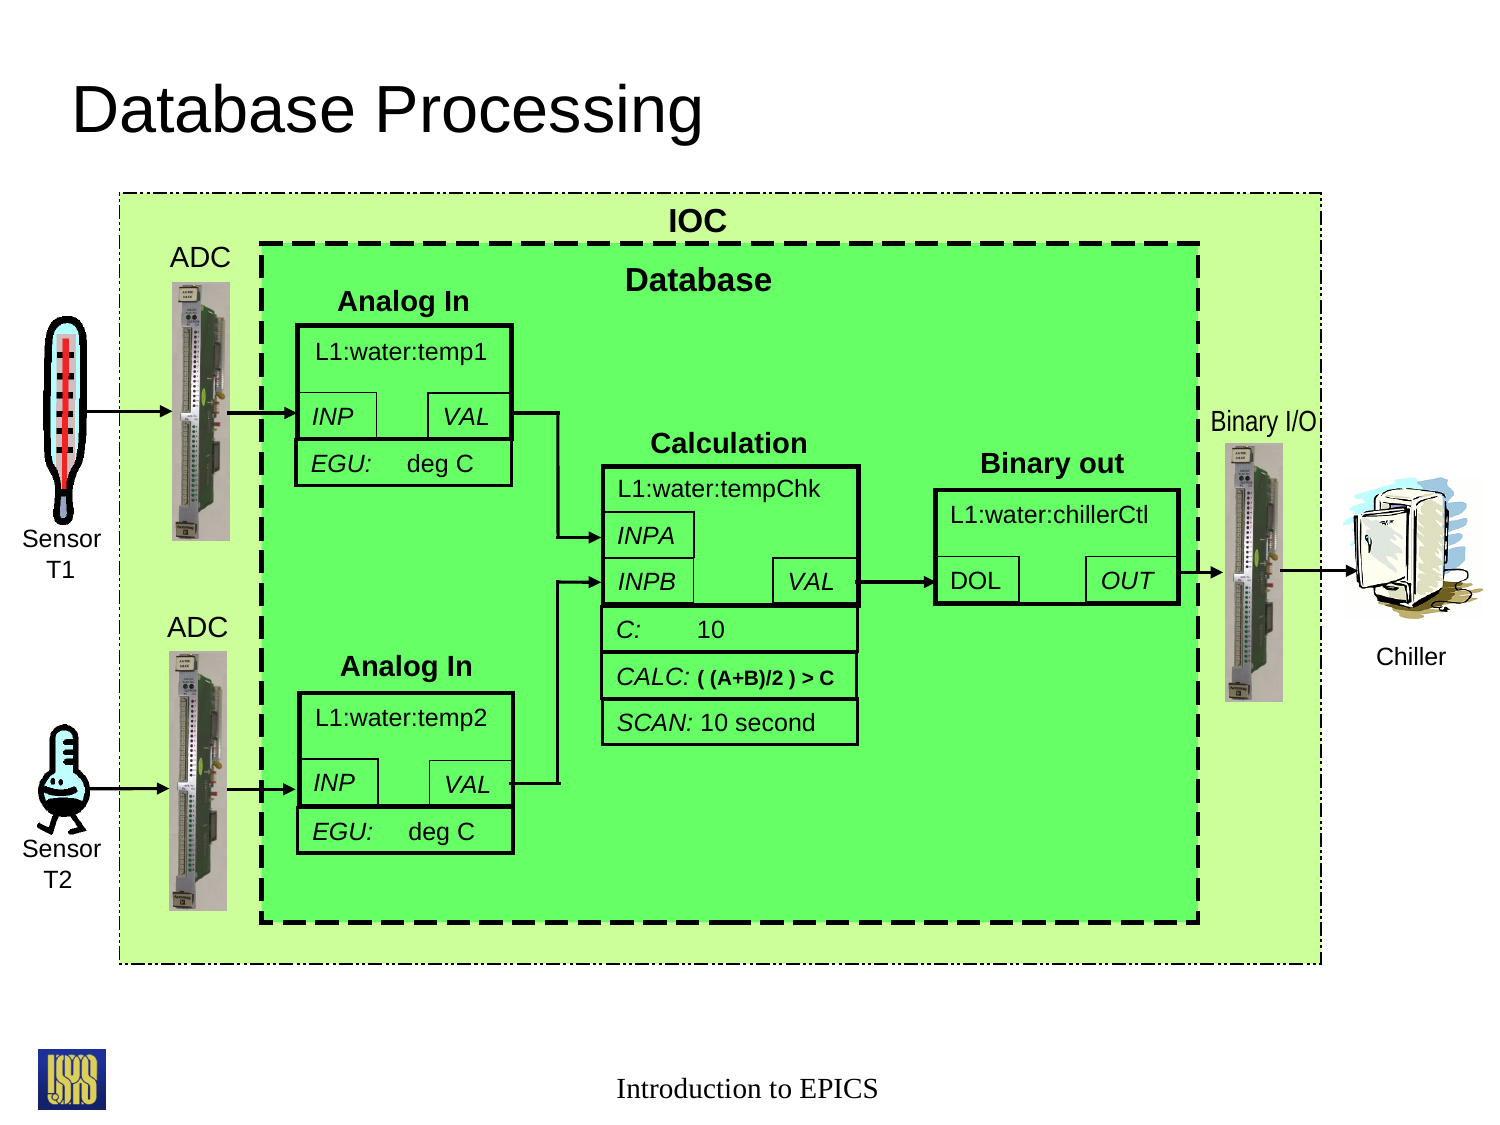

# Database Processing
IOC
ADC
Database
Analog In
Sensor
T1
L1:water:temp1
INP
VAL
Binary I/O
Problem:
In the LINAC we have a water chiller that must be turned ON whenever the average temperature of two temperature sensors rises above a set point. The set point is nominally 10 degrees centigrade.
Calculation
Binary out
EGU: deg C
L1:water:tempChk
L1:water:chillerCtl
INPA
DOL
OUT
INPB
VAL
ADC
C: 10
Chiller
Analog In
CALC: ( (A+B)/2 ) > C
L1:water:temp2
SCAN: 10 second
Sensor
T2
INP
VAL
EGU: deg C
[Your Presentation Title]